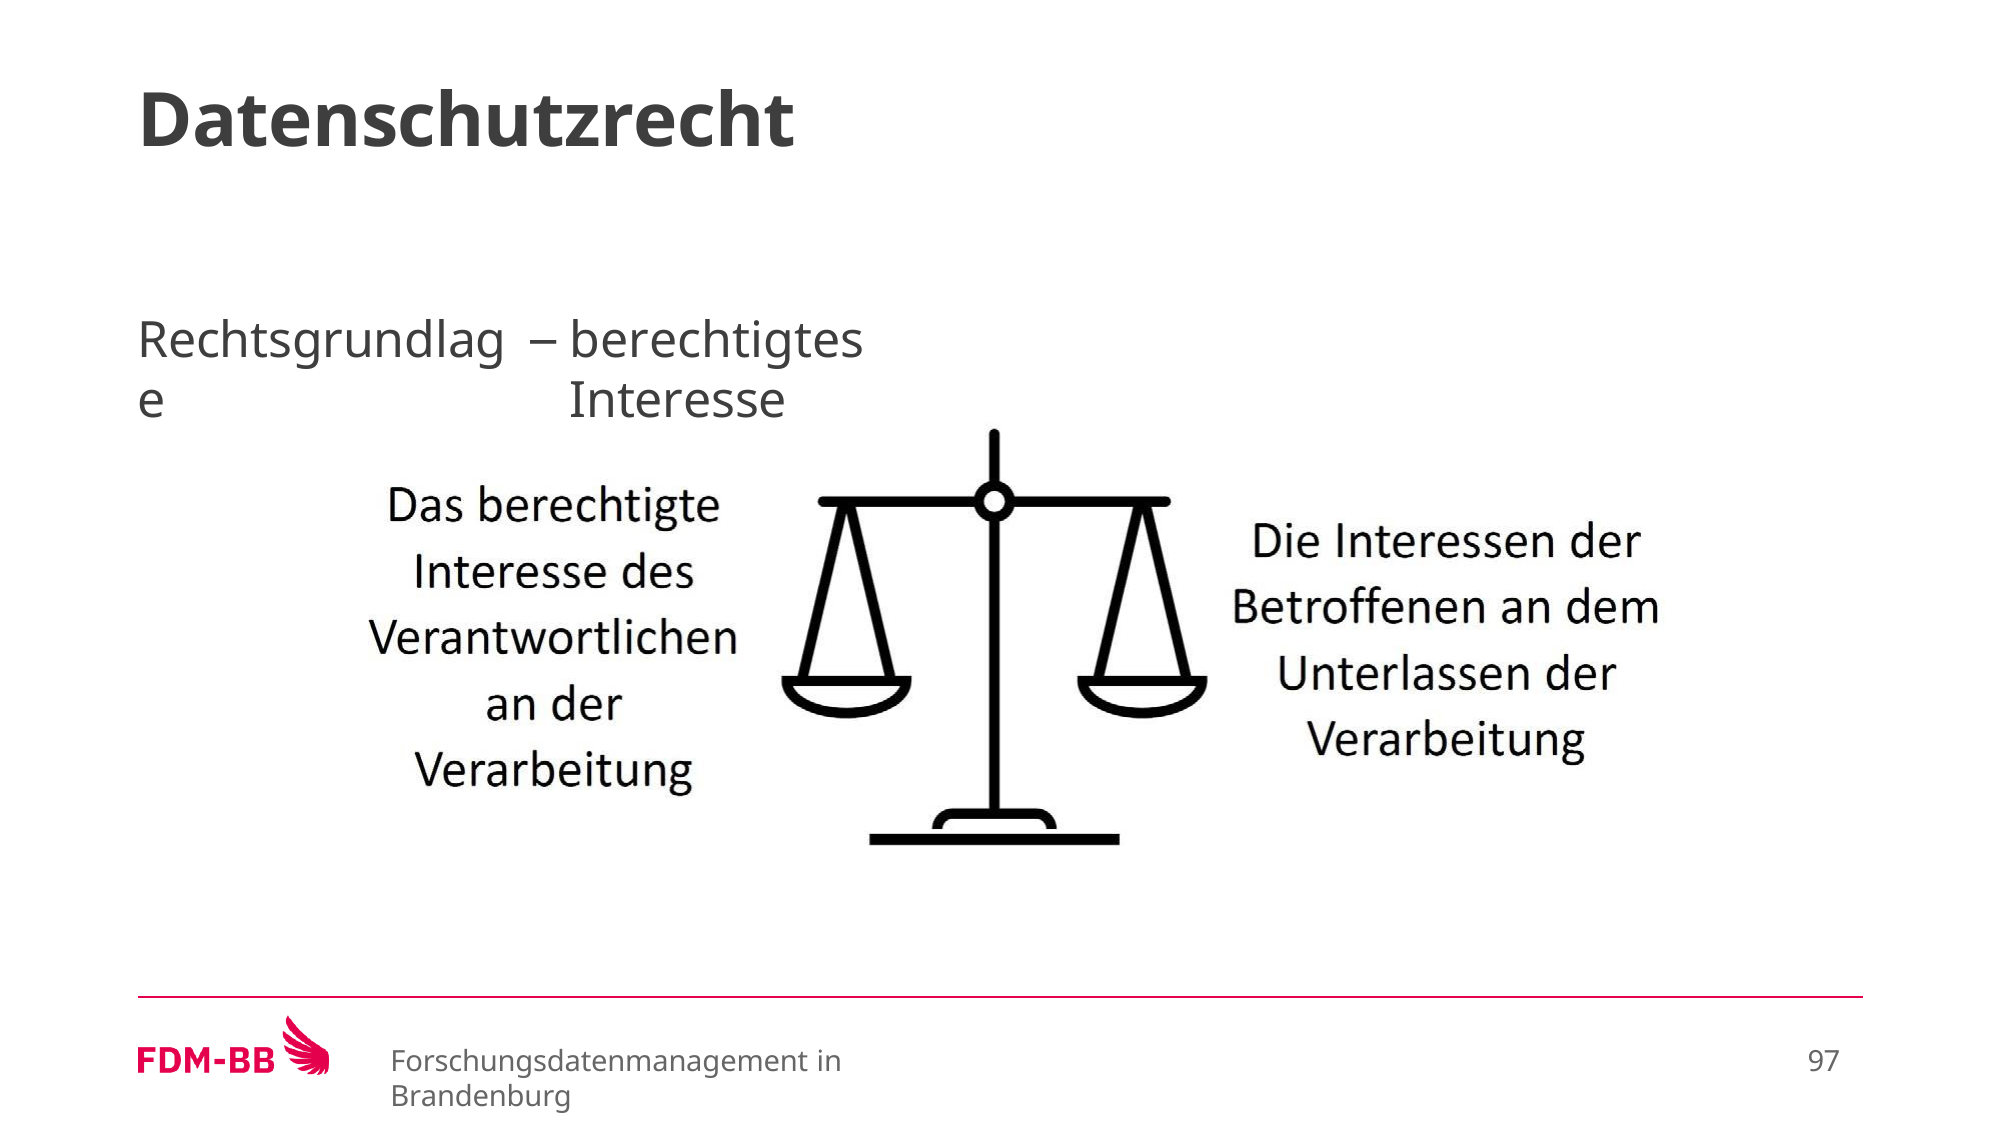

# Datenschutzrecht
Rechtsgrundlage
berechtigtes Interesse
Forschungsdatenmanagement in Brandenburg
97